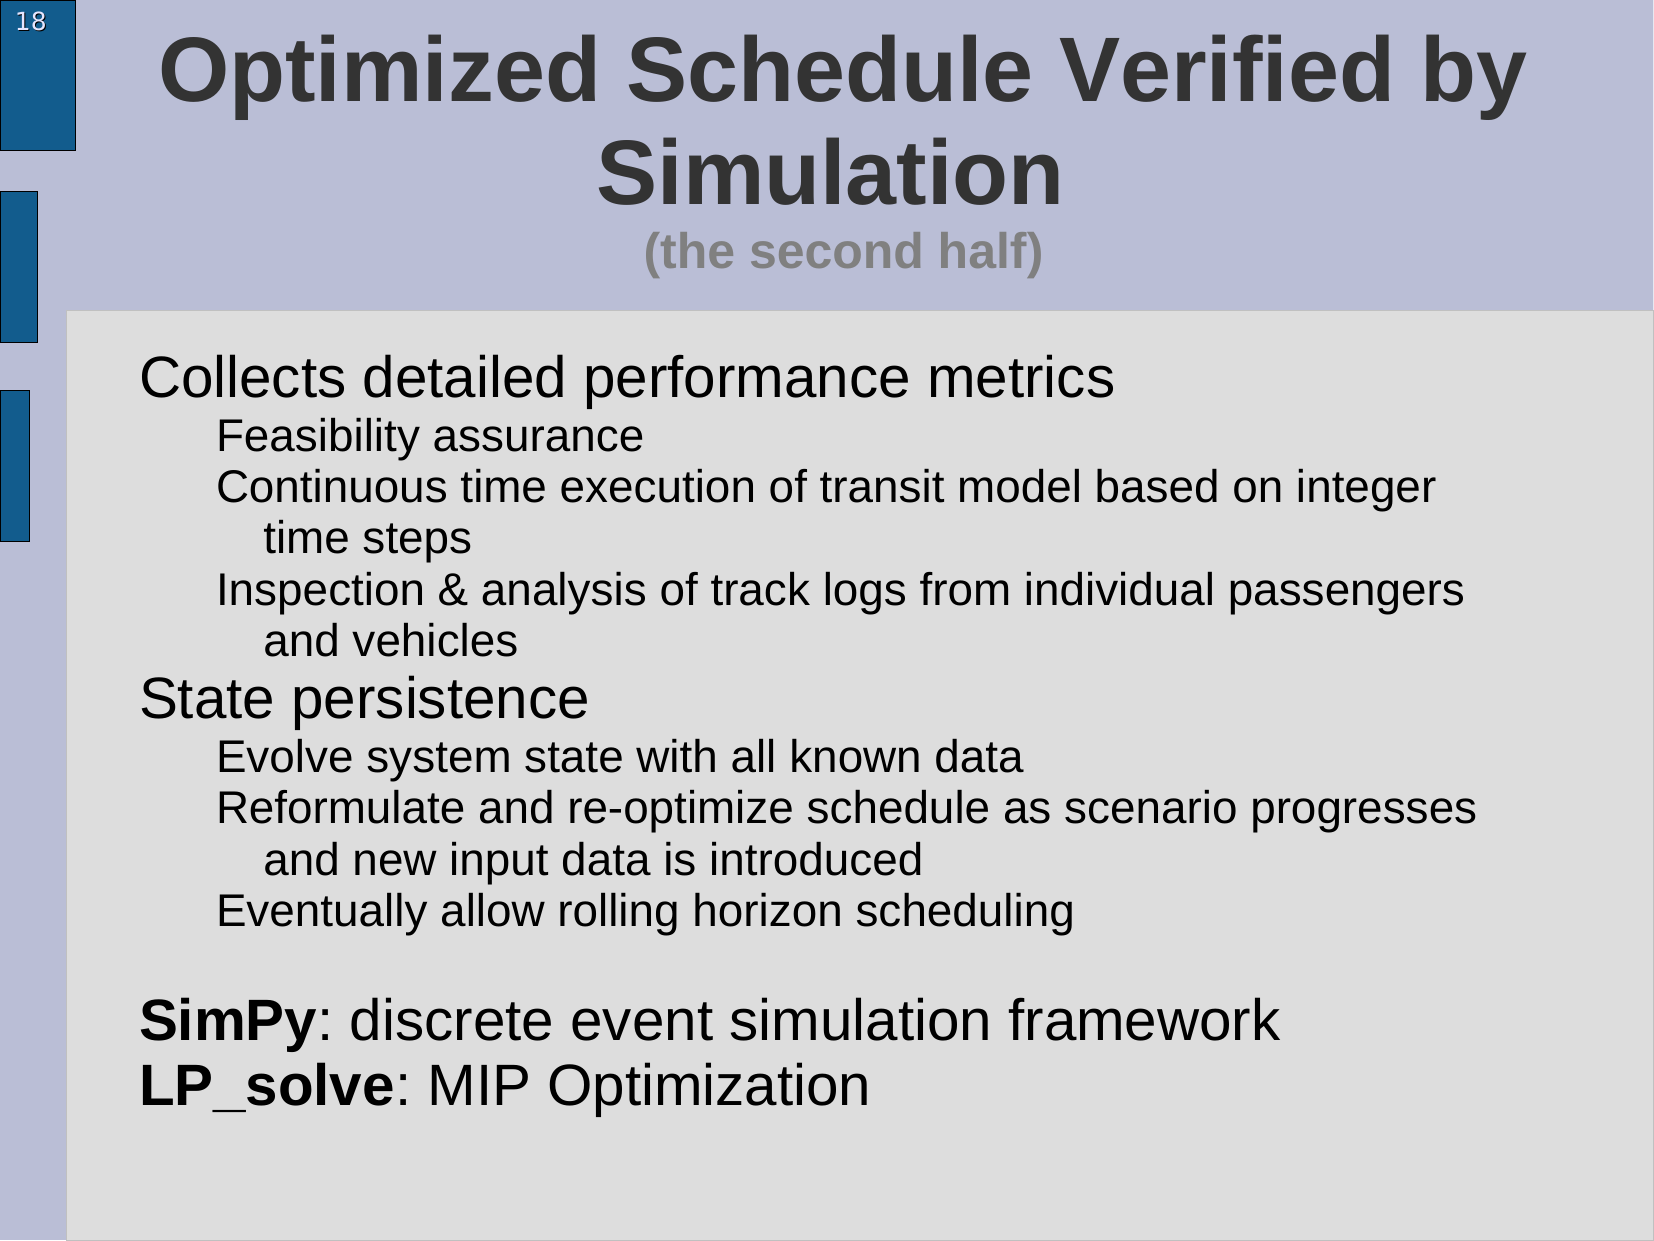

# Optimized Schedule Verified by Simulation (the second half)
Collects detailed performance metrics
Feasibility assurance
Continuous time execution of transit model based on integer time steps
Inspection & analysis of track logs from individual passengers and vehicles
State persistence
Evolve system state with all known data
Reformulate and re-optimize schedule as scenario progresses and new input data is introduced
Eventually allow rolling horizon scheduling
SimPy: discrete event simulation framework
LP_solve: MIP Optimization